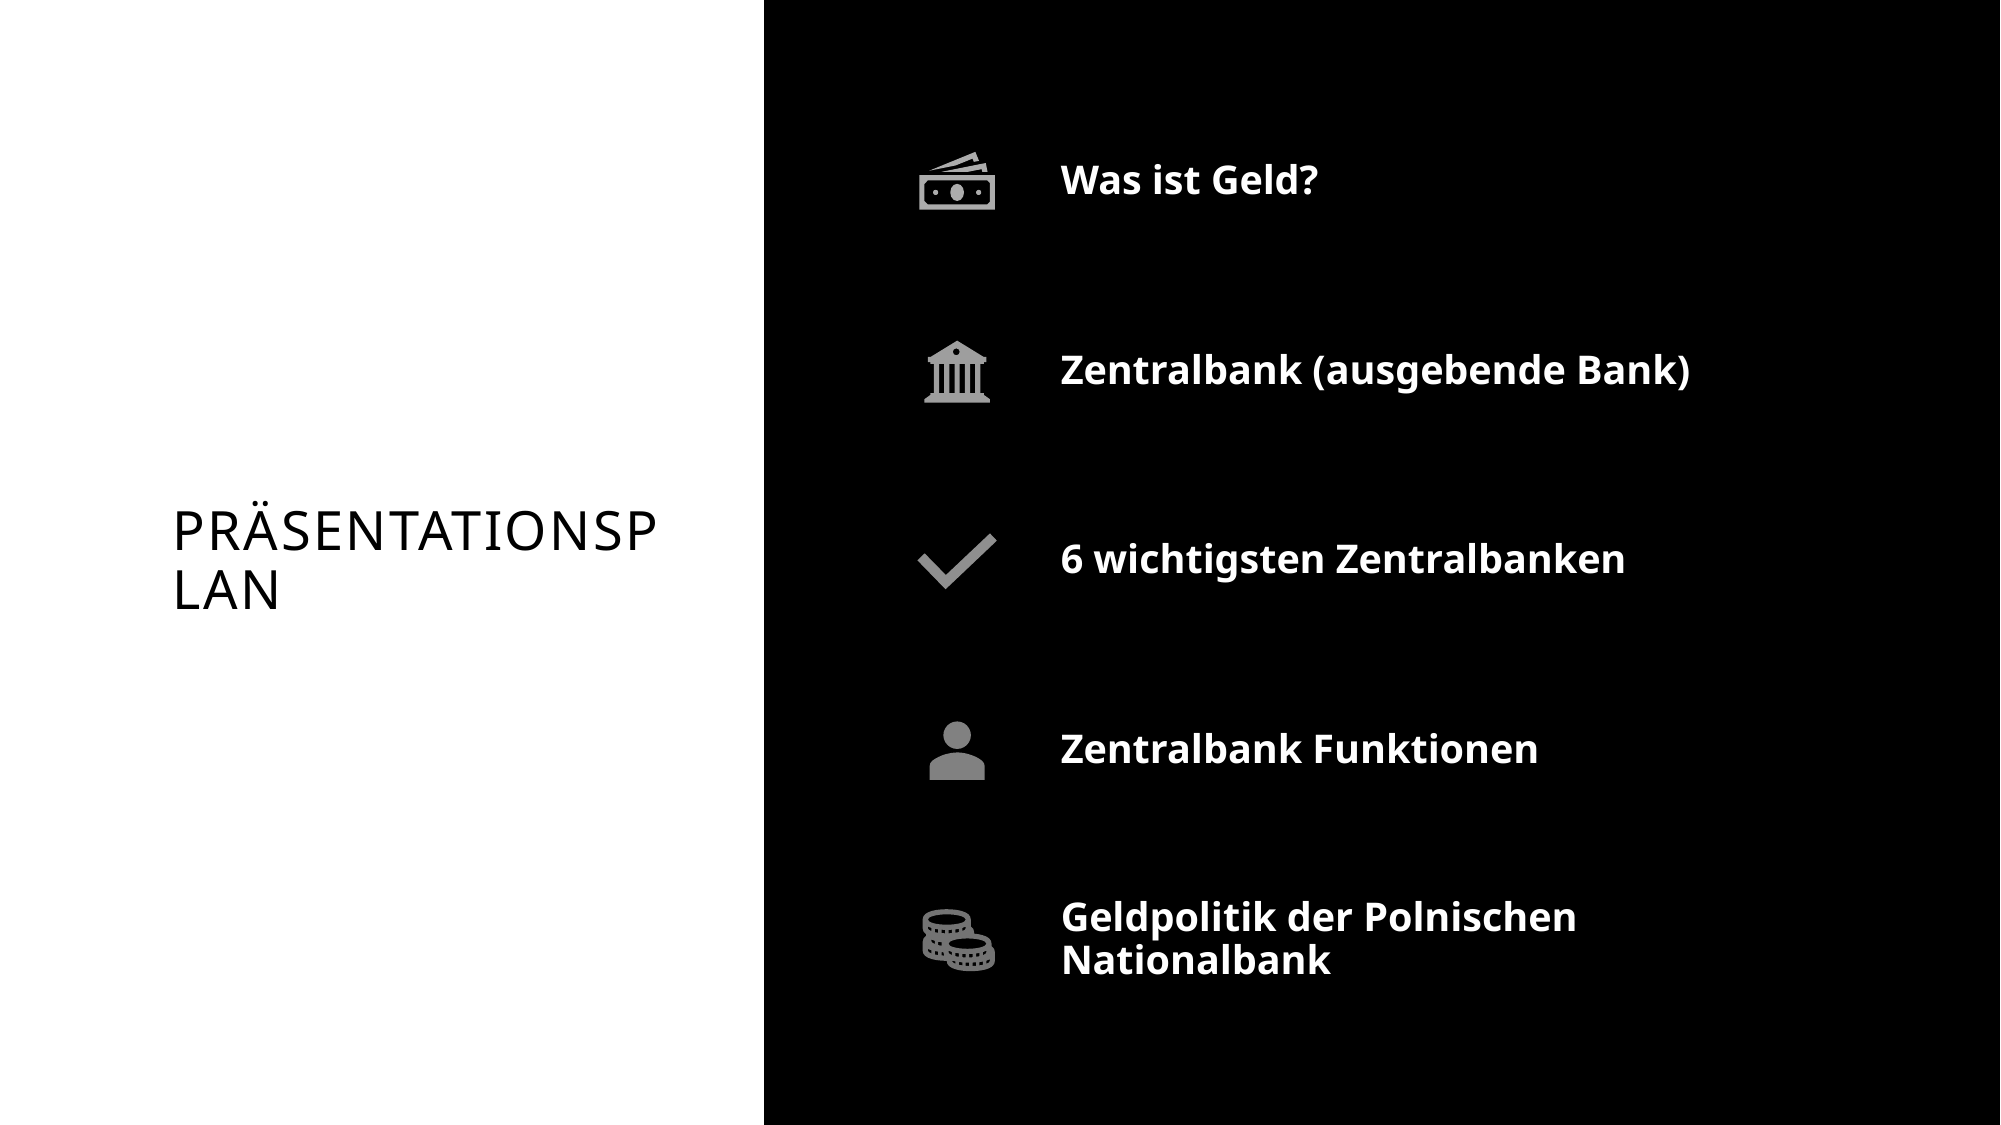

# Präsentationsplan
Was ist Geld?
Zentralbank (ausgebende Bank)
6 wichtigsten Zentralbanken
Zentralbank Funktionen
Geldpolitik der Polnischen Nationalbank